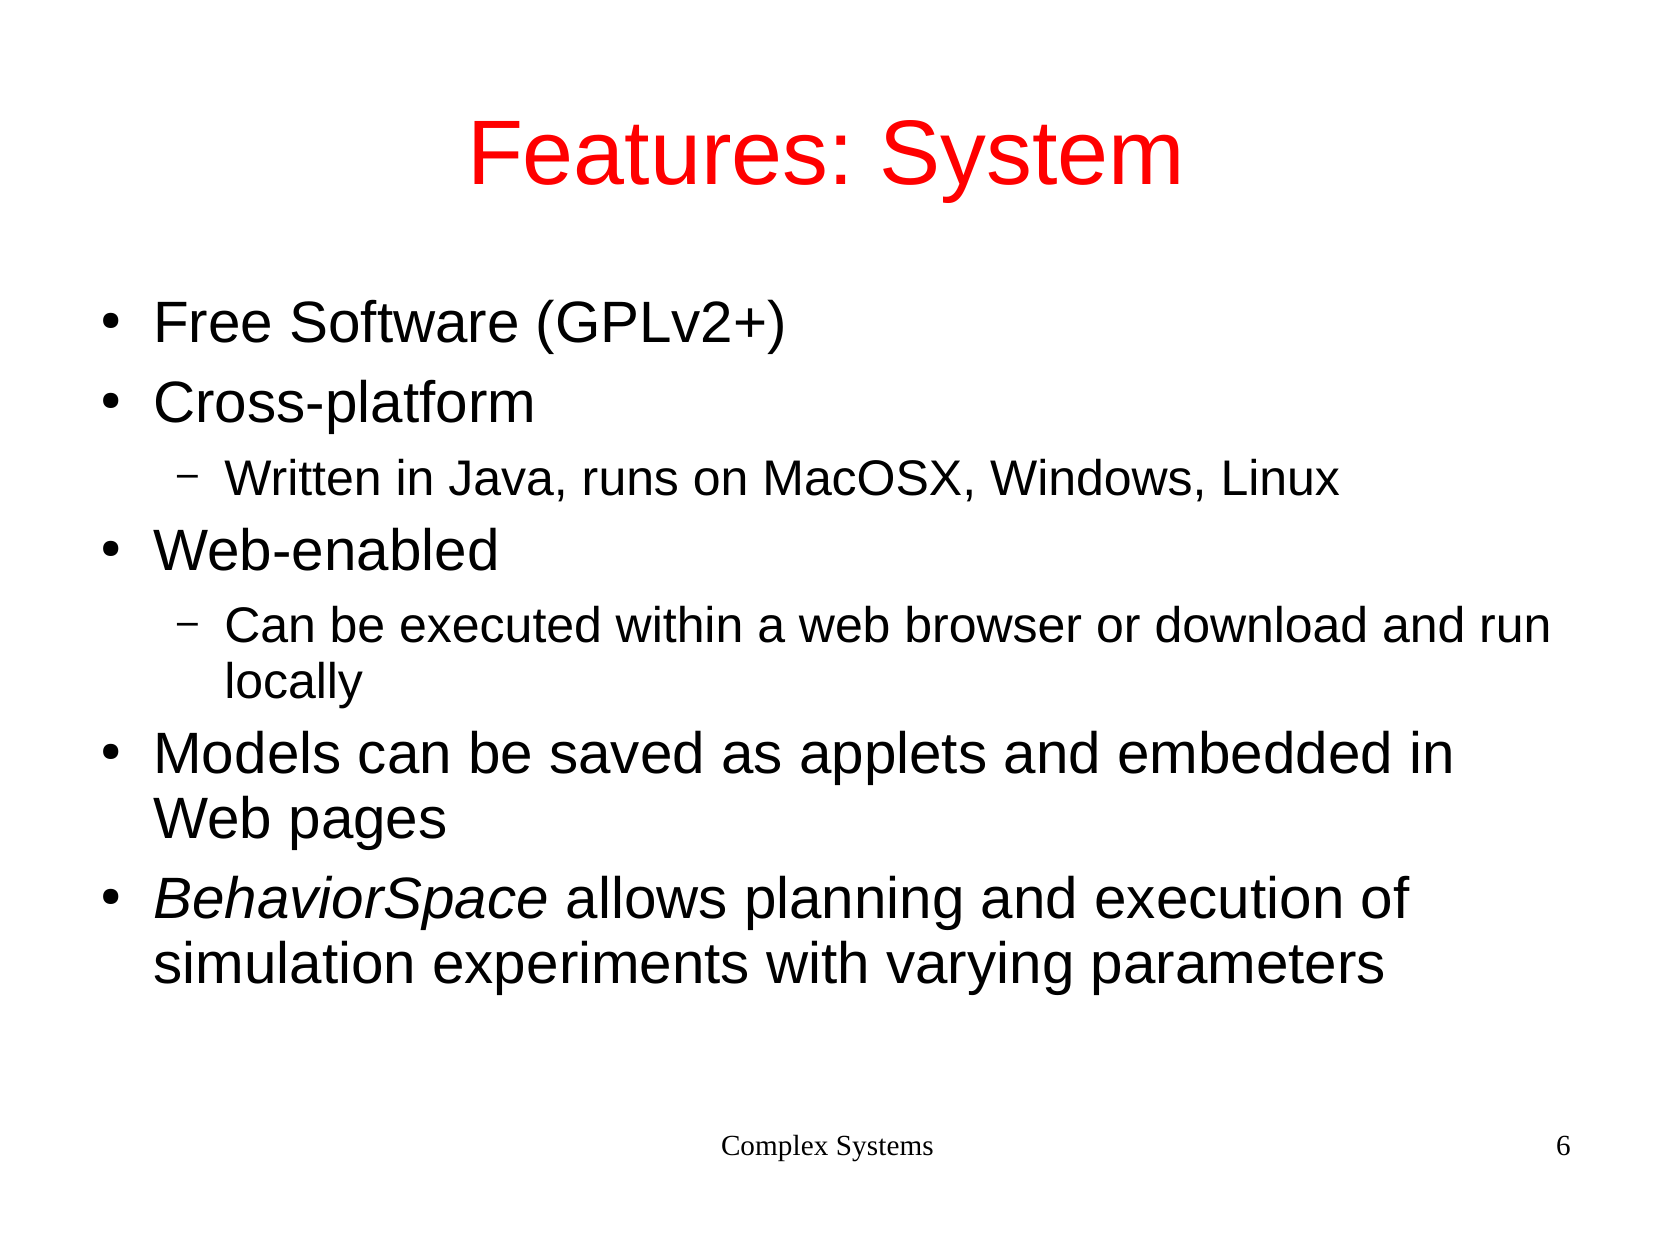

# Features: System
Free Software (GPLv2+)
Cross-platform
Written in Java, runs on MacOSX, Windows, Linux
Web-enabled
Can be executed within a web browser or download and run locally
Models can be saved as applets and embedded in Web pages
BehaviorSpace allows planning and execution of simulation experiments with varying parameters
Complex Systems
6